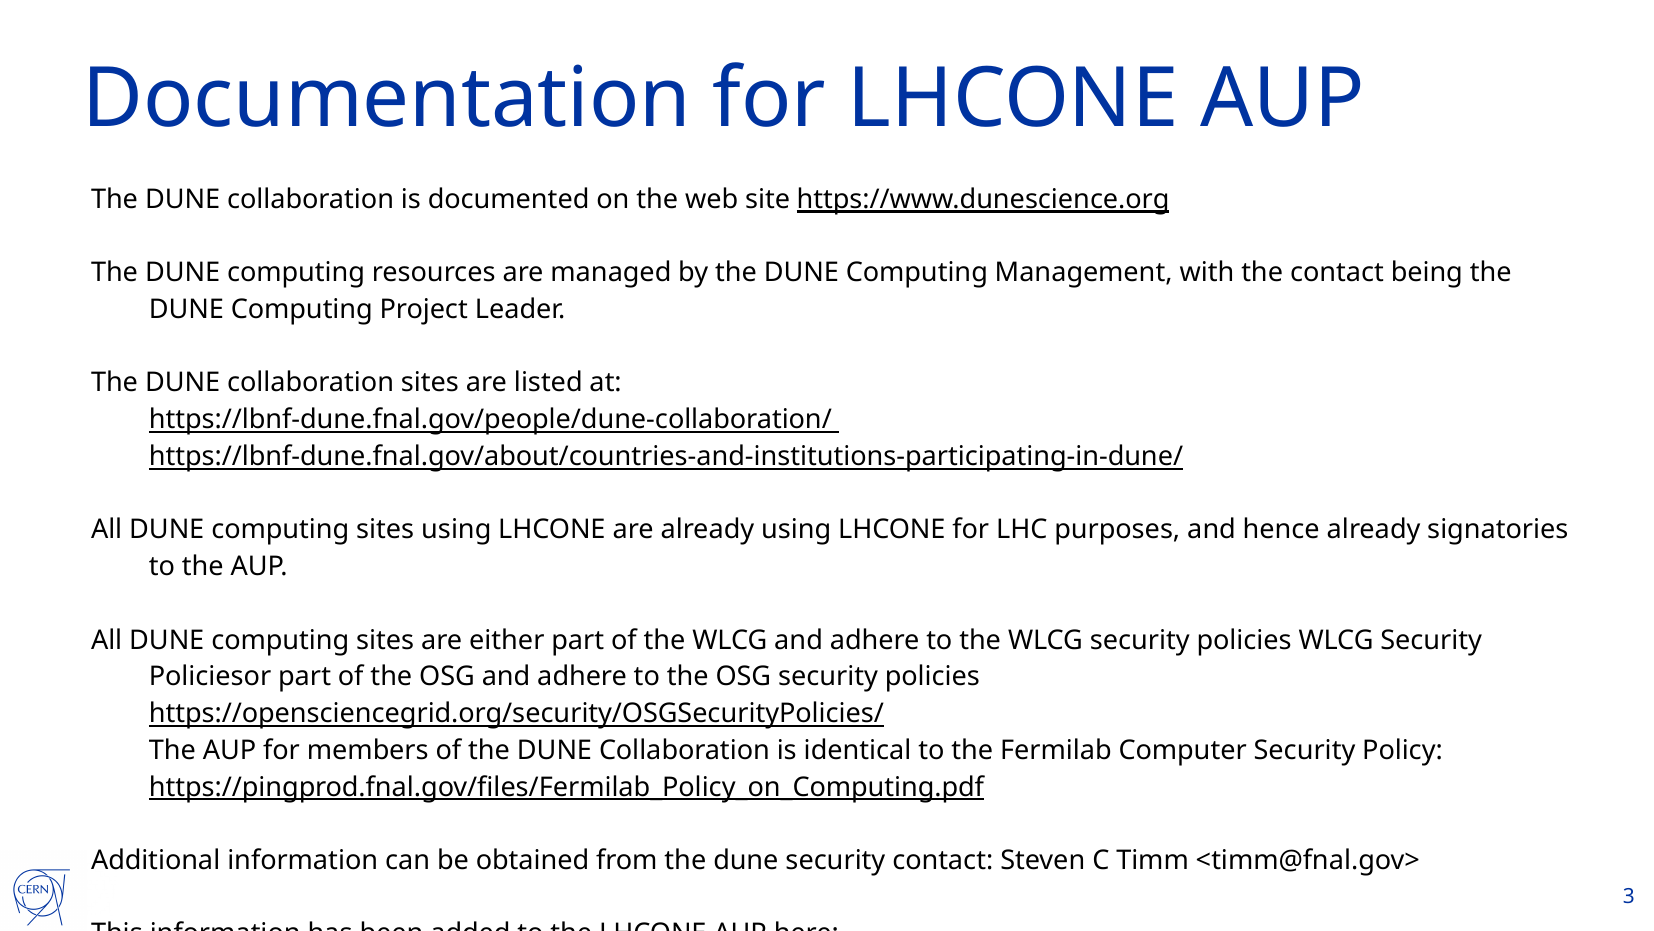

# Documentation for LHCONE AUP
The DUNE collaboration is documented on the web site https://www.dunescience.org
The DUNE computing resources are managed by the DUNE Computing Management, with the contact being the DUNE Computing Project Leader.
The DUNE collaboration sites are listed at:
https://lbnf-dune.fnal.gov/people/dune-collaboration/ https://lbnf-dune.fnal.gov/about/countries-and-institutions-participating-in-dune/
All DUNE computing sites using LHCONE are already using LHCONE for LHC purposes, and hence already signatories to the AUP.
All DUNE computing sites are either part of the WLCG and adhere to the WLCG security policies WLCG Security Policiesor part of the OSG and adhere to the OSG security policies https://opensciencegrid.org/security/OSGSecurityPolicies/
The AUP for members of the DUNE Collaboration is identical to the Fermilab Computer Security Policy: https://pingprod.fnal.gov/files/Fermilab_Policy_on_Computing.pdf
Additional information can be obtained from the dune security contact: Steven C Timm <timm@fnal.gov>
This information has been added to the LHCONE AUP here: https://twiki.cern.ch/twiki/bin/view/LHCONE/LhcOneAup#Participating_Collaborations_and